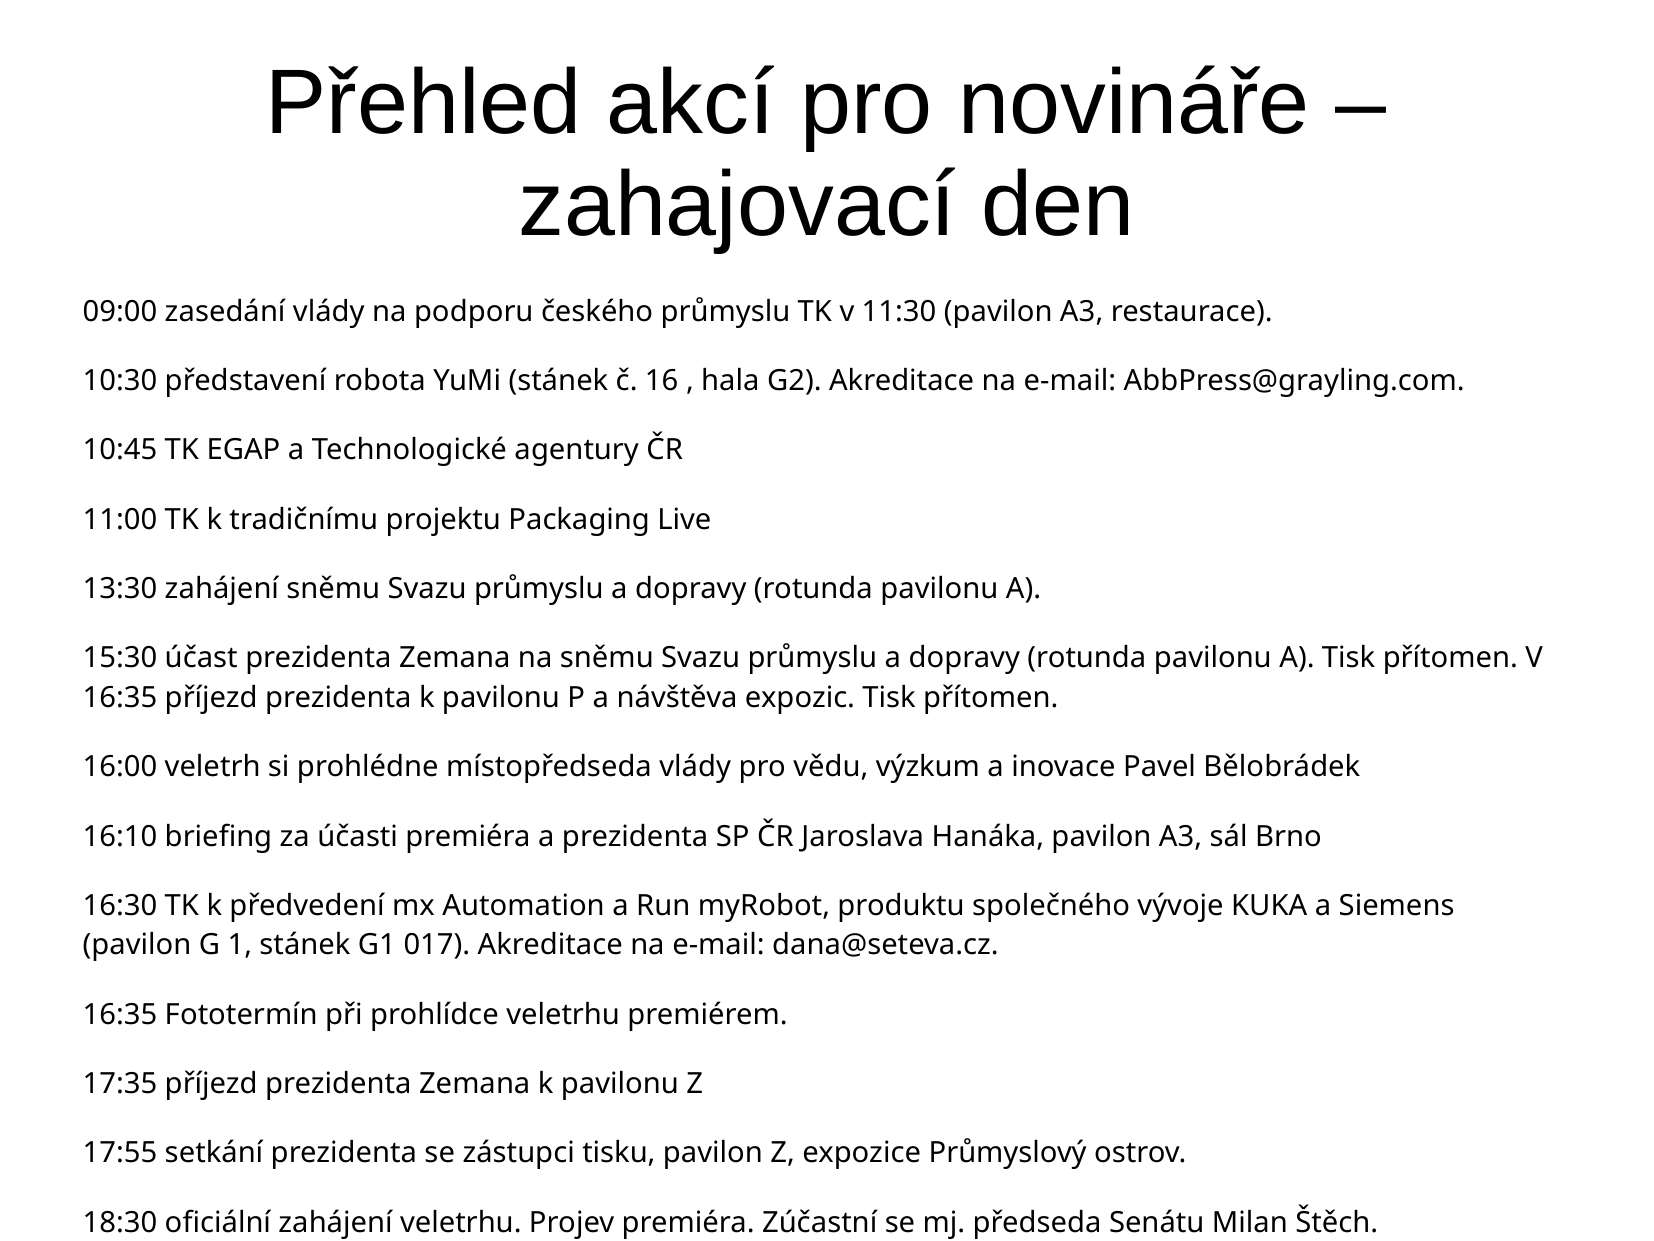

# Přehled akcí pro novináře – zahajovací den
09:00 zasedání vlády na podporu českého průmyslu TK v 11:30 (pavilon A3, restaurace).
10:30 představení robota YuMi (stánek č. 16 , hala G2). Akreditace na e-mail: AbbPress@grayling.com.
10:45 TK EGAP a Technologické agentury ČR
11:00 TK k tradičnímu projektu Packaging Live
13:30 zahájení sněmu Svazu průmyslu a dopravy (rotunda pavilonu A).
15:30 účast prezidenta Zemana na sněmu Svazu průmyslu a dopravy (rotunda pavilonu A). Tisk přítomen. V 16:35 příjezd prezidenta k pavilonu P a návštěva expozic. Tisk přítomen.
16:00 veletrh si prohlédne místopředseda vlády pro vědu, výzkum a inovace Pavel Bělobrádek
16:10 briefing za účasti premiéra a prezidenta SP ČR Jaroslava Hanáka, pavilon A3, sál Brno
16:30 TK k předvedení mx Automation a Run myRobot, produktu společného vývoje KUKA a Siemens (pavilon G 1, stánek G1 017). Akreditace na e-mail: dana@seteva.cz.
16:35 Fototermín při prohlídce veletrhu premiérem.
17:35 příjezd prezidenta Zemana k pavilonu Z
17:55 setkání prezidenta se zástupci tisku, pavilon Z, expozice Průmyslový ostrov.
18:30 oficiální zahájení veletrhu. Projev premiéra. Zúčastní se mj. předseda Senátu Milan Štěch.